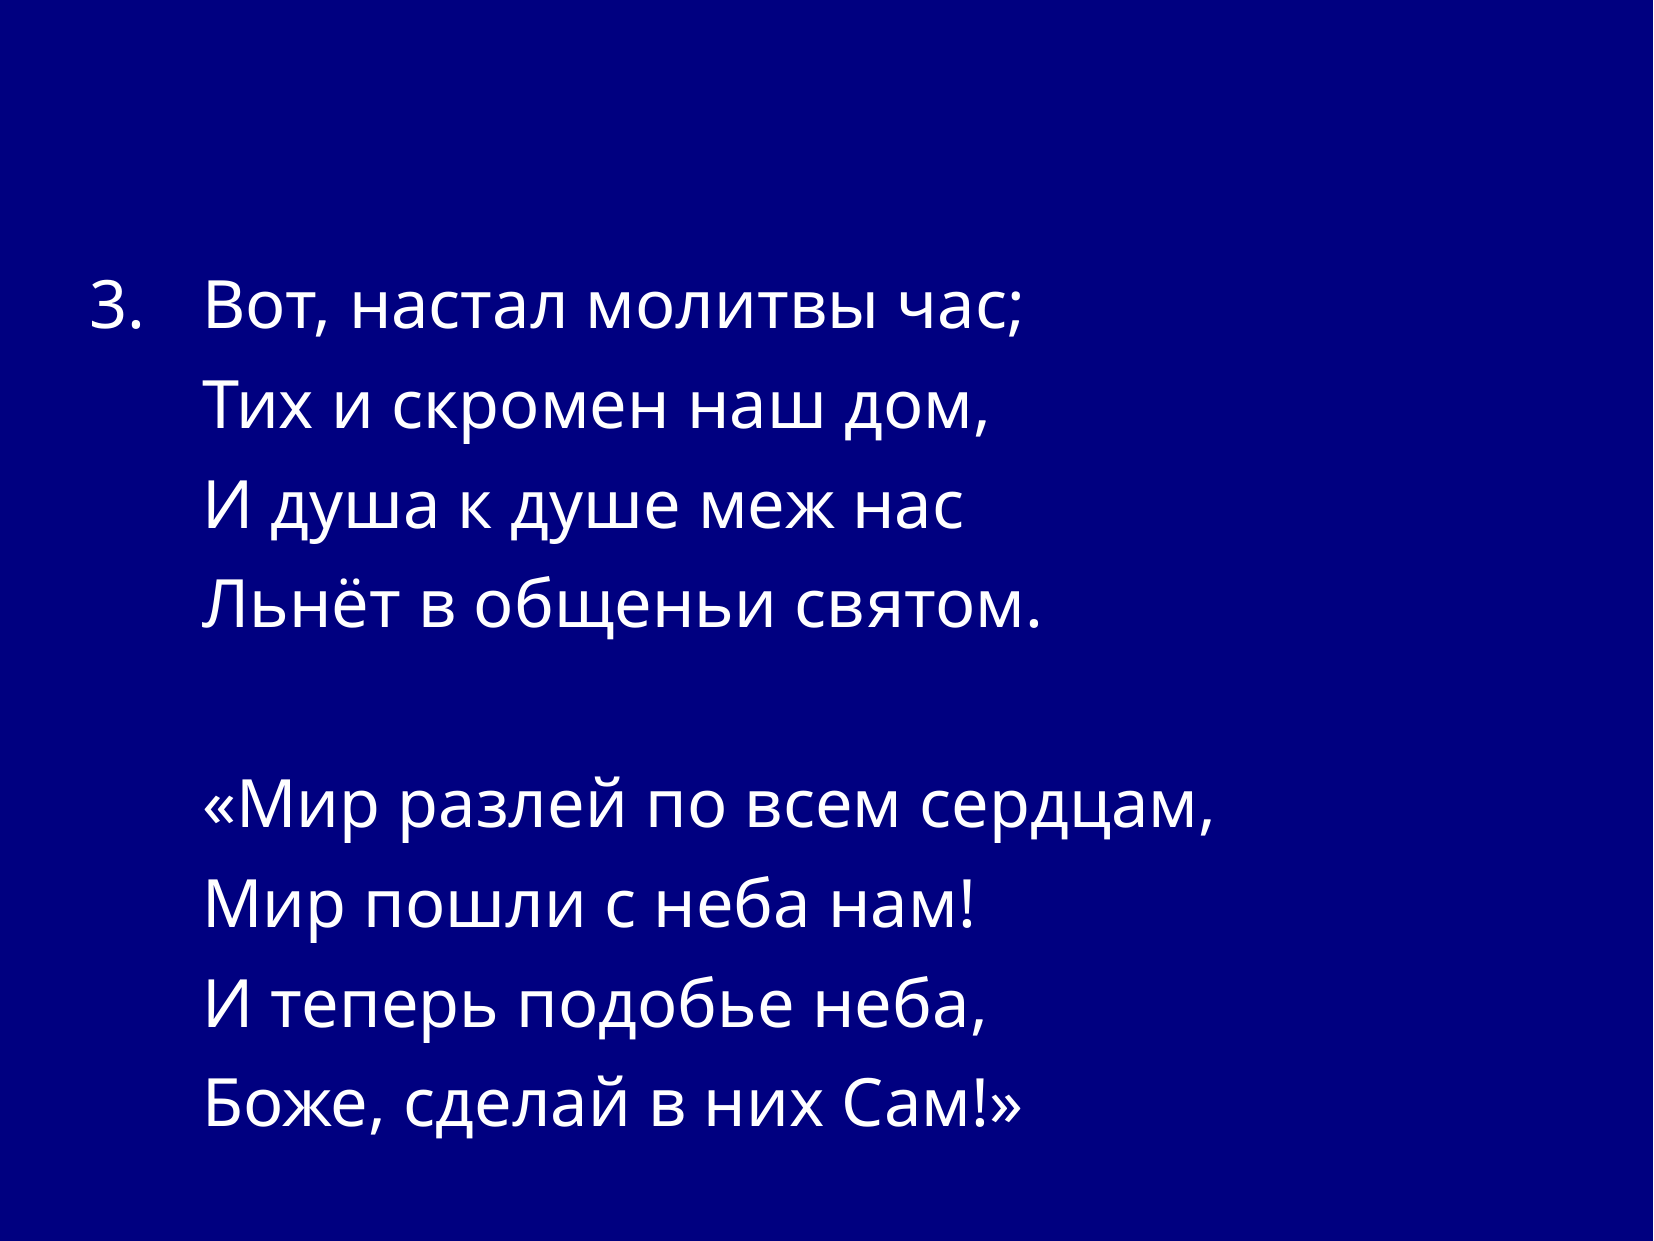

3.	Вот, настал молитвы час;
	Тих и скромен наш дом,
	И душа к душе меж нас
	Льнёт в общеньи святом.
	«Мир разлей по всем сердцам,
	Мир пошли с неба нам!
	И теперь подобье неба,
	Боже, сделай в них Сам!»